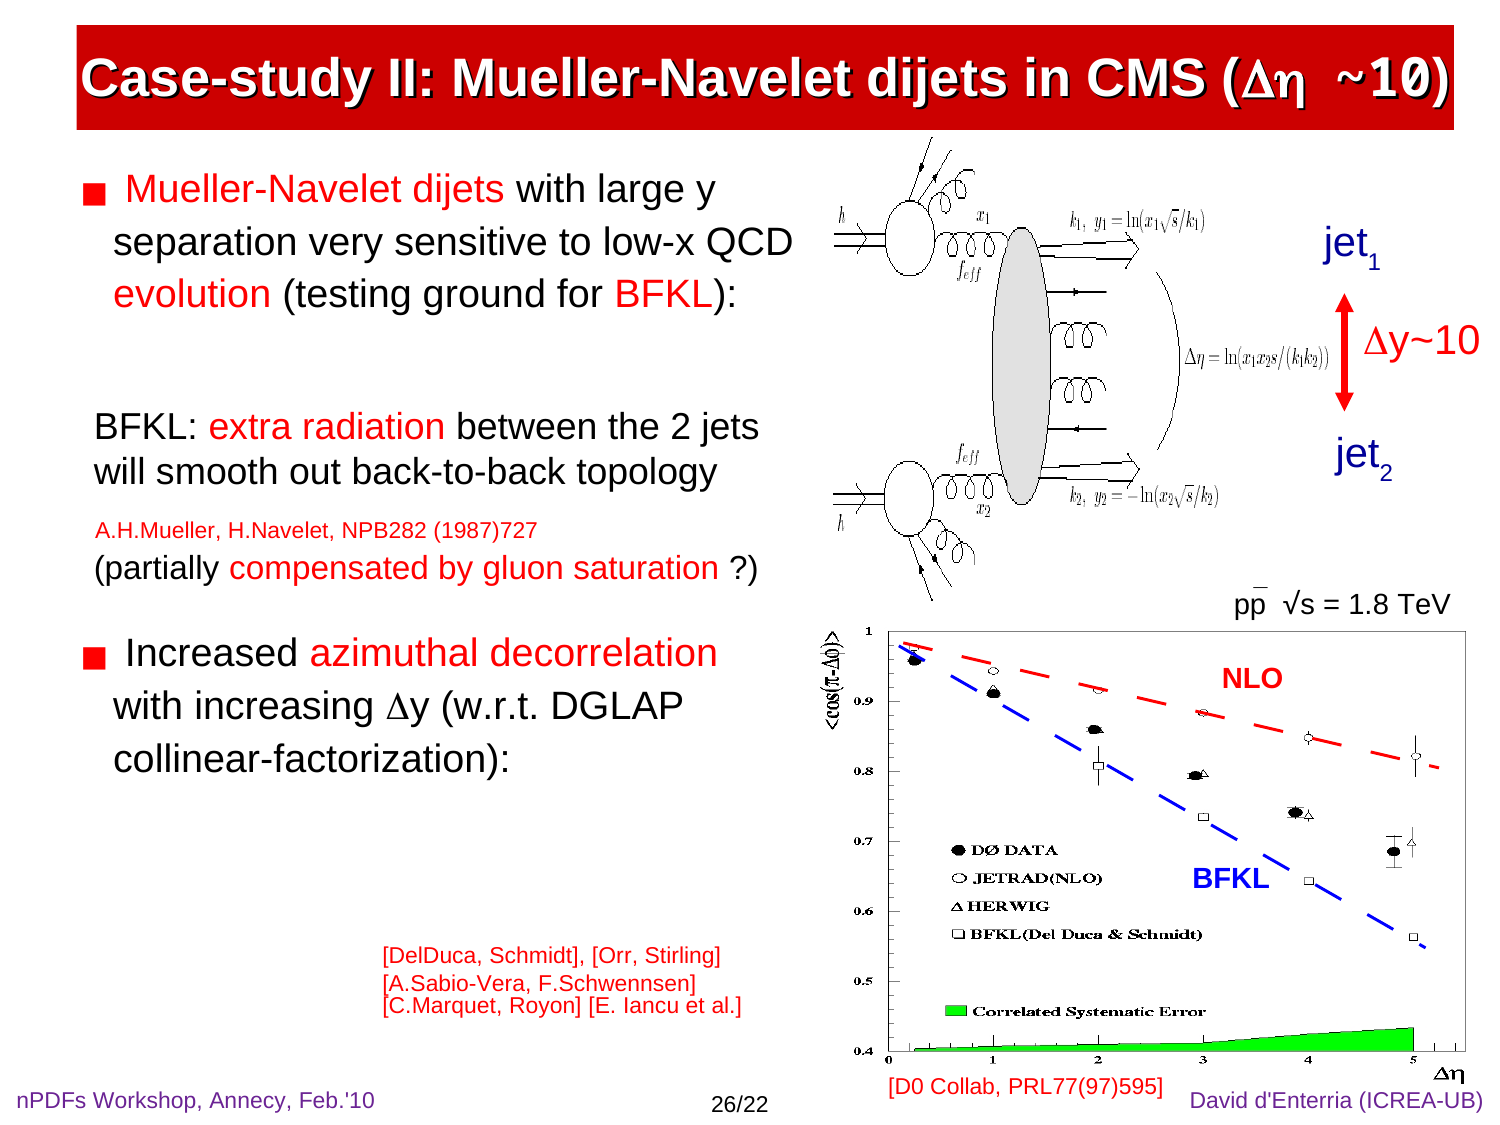

# Case-study II: Mueller-Navelet dijets in CMS (Dh ~10)
 ■ Mueller-Navelet dijets with large y
 separation very sensitive to low-x QCD
 evolution (testing ground for BFKL):
 ■ Increased azimuthal decorrelation
 with increasing Dy (w.r.t. DGLAP
 collinear-factorization):
jet1
y~10
BFKL: extra radiation between the 2 jets
will smooth out back-to-back topology
(partially compensated by gluon saturation ?)
jet2
A.H.Mueller, H.Navelet, NPB282 (1987)727
_
pp √s = 1.8 TeV
NLO
BFKL
J. Stirling & L. Orr, Del Duca et al.
[DelDuca, Schmidt], [Orr, Stirling]
[A.Sabio-Vera, F.Schwennsen]
[C.Marquet, Royon] [E. Iancu et al.]
[D0 Collab, PRL77(97)595]